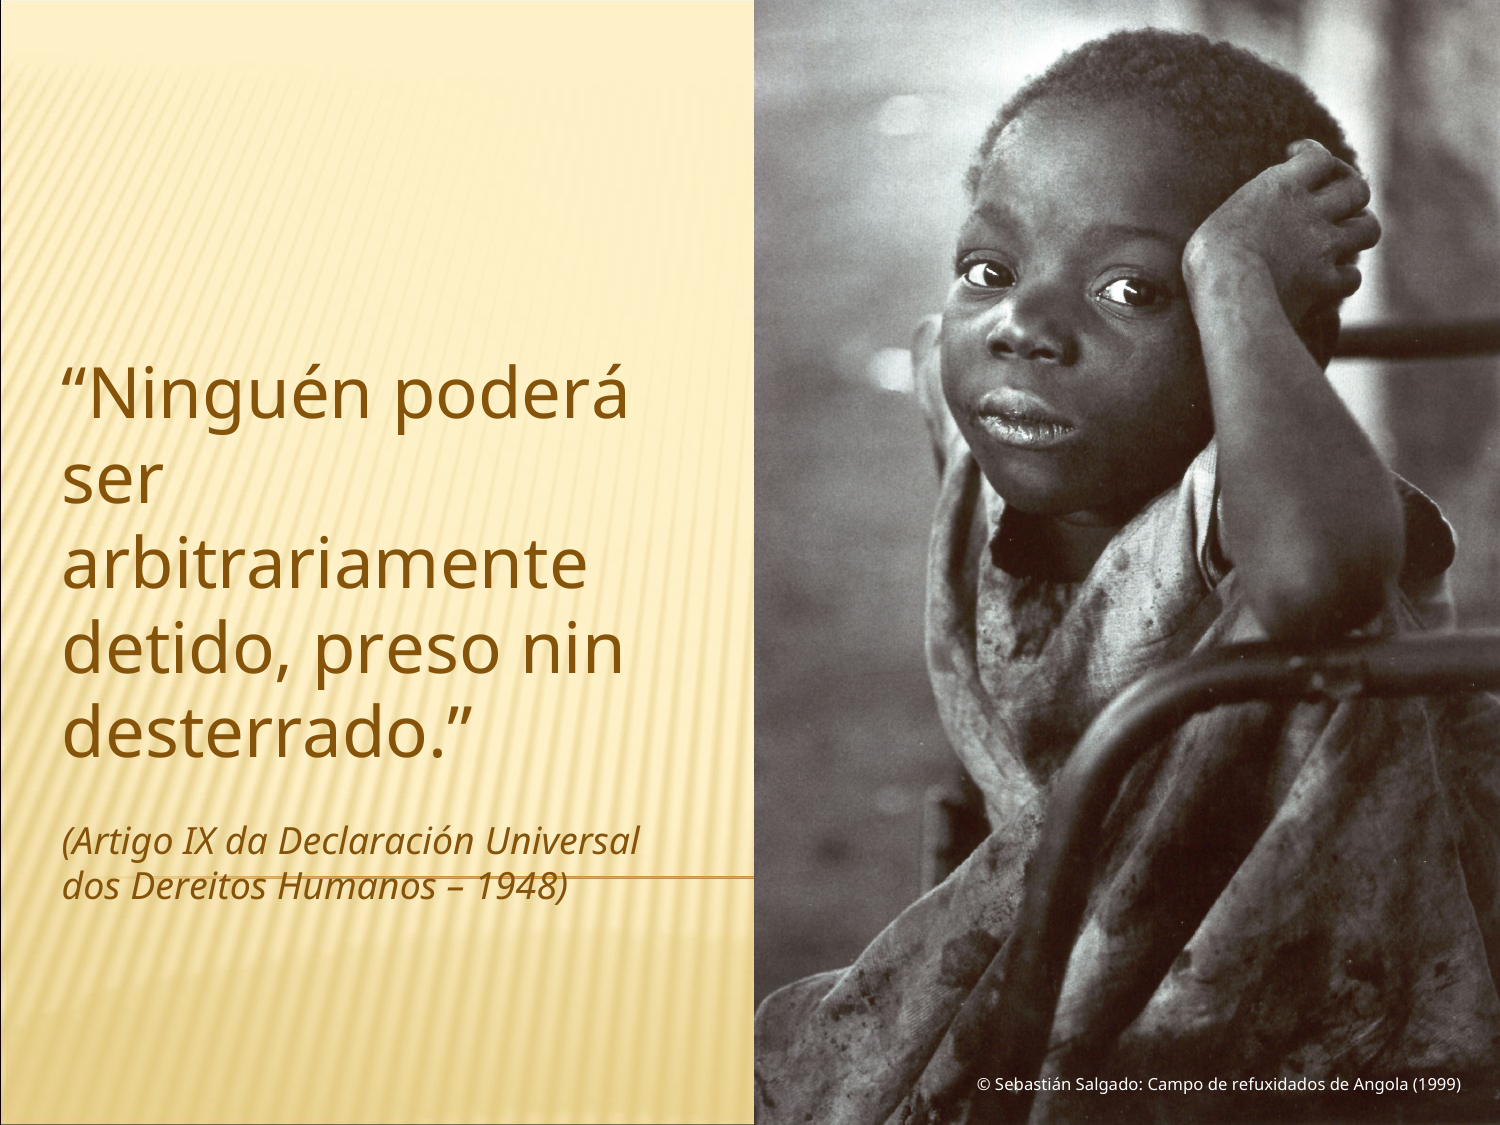

“Ninguén poderá ser arbitrariamente detido, preso nin desterrado.”
(Artigo IX da Declaración Universal dos Dereitos Humanos – 1948)
© Sebastián Salgado: Campo de refuxidados de Angola (1999)